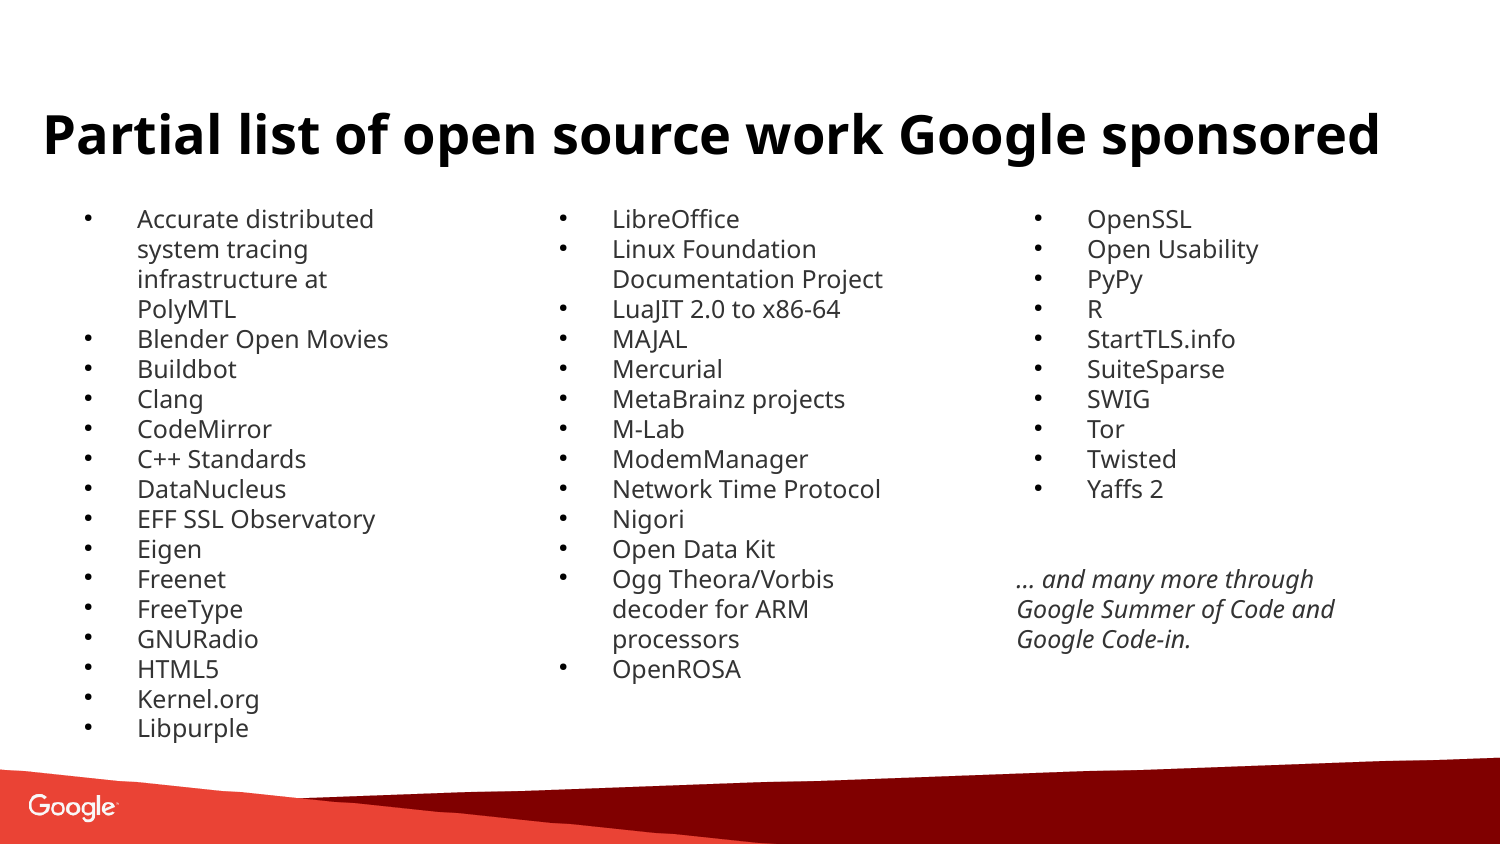

Partial list of open source work Google sponsored
# Accurate distributed system tracing infrastructure at PolyMTL
Blender Open Movies
Buildbot
Clang
CodeMirror
C++ Standards
DataNucleus
EFF SSL Observatory
Eigen
Freenet
FreeType
GNURadio
HTML5
Kernel.org
Libpurple
LibreOffice
Linux Foundation Documentation Project
LuaJIT 2.0 to x86-64
MAJAL
Mercurial
MetaBrainz projects
M-Lab
ModemManager
Network Time Protocol
Nigori
Open Data Kit
Ogg Theora/Vorbis decoder for ARM processors
OpenROSA
OpenSSL
Open Usability
PyPy
R
StartTLS.info
SuiteSparse
SWIG
Tor
Twisted
Yaffs 2
… and many more through Google Summer of Code and Google Code-in.